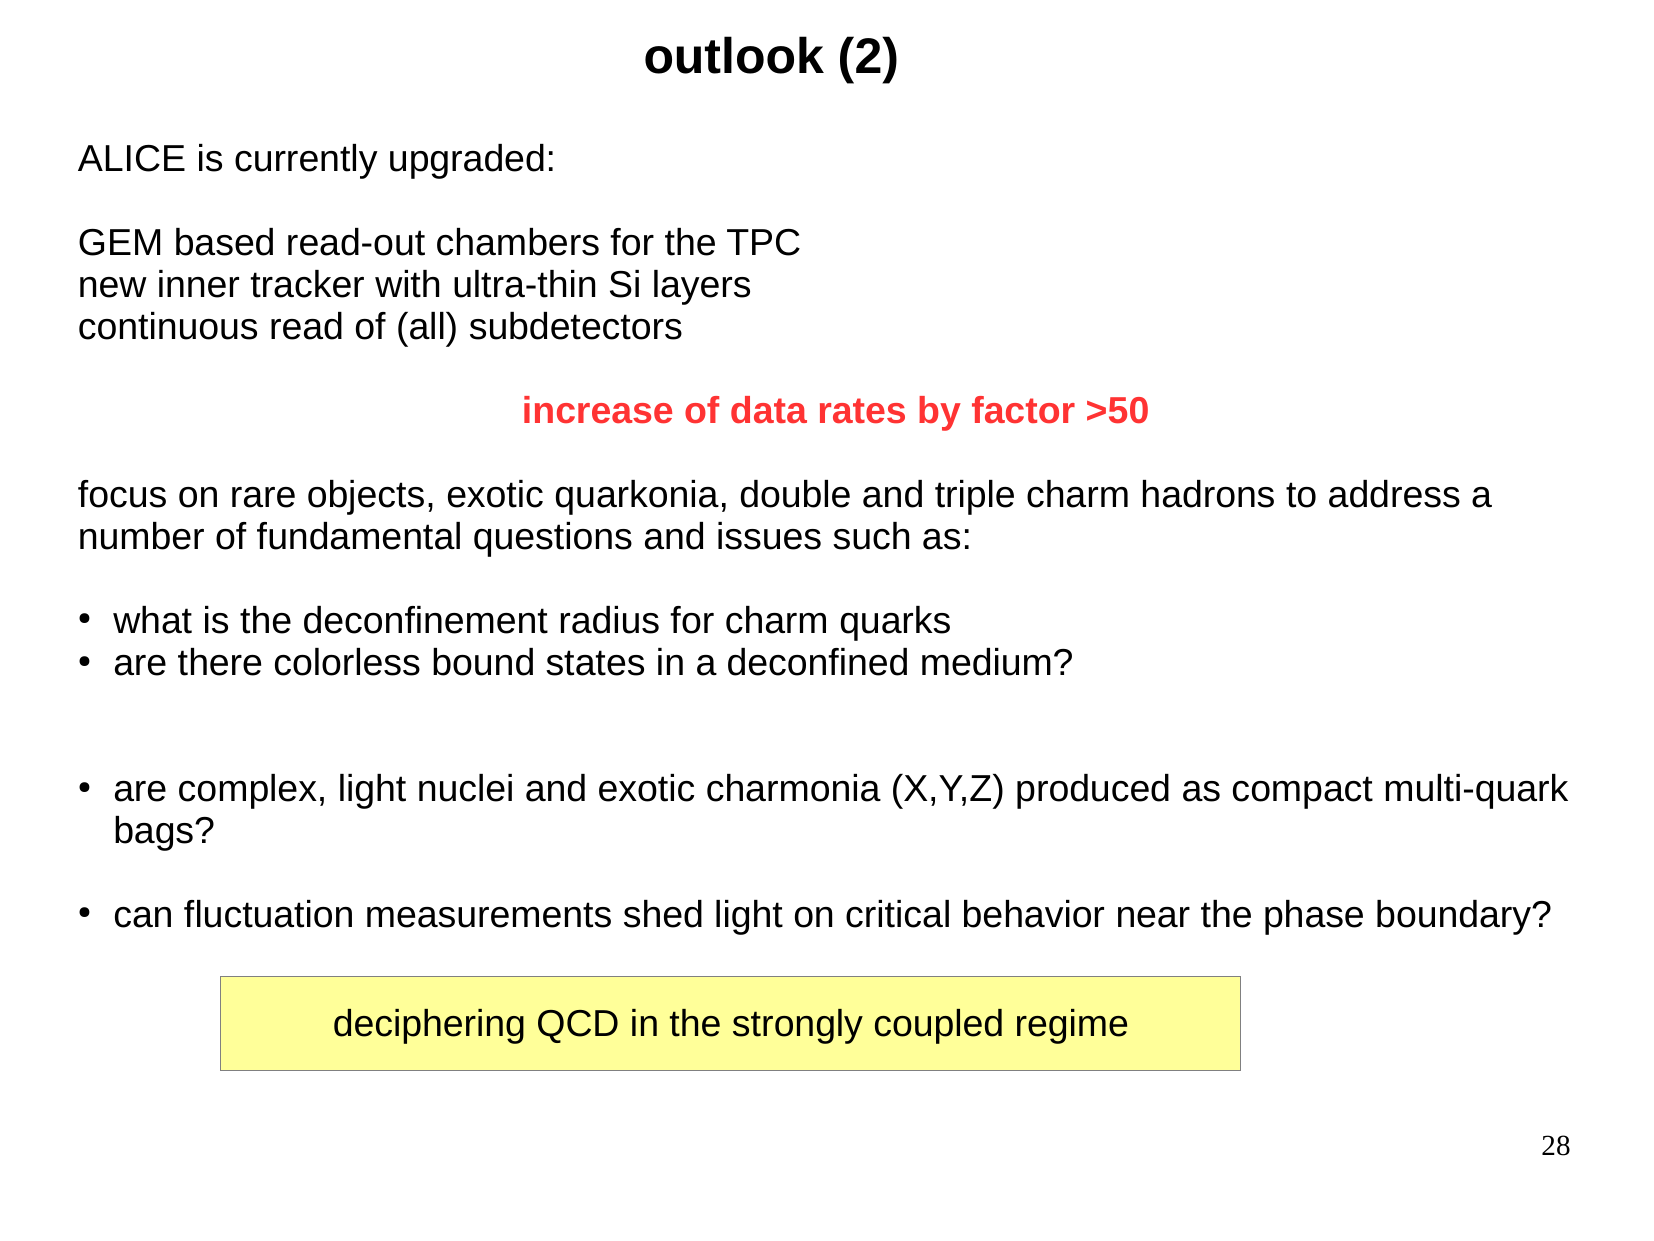

outlook (2)
ALICE is currently upgraded:
GEM based read-out chambers for the TPC
new inner tracker with ultra-thin Si layers
continuous read of (all) subdetectors
increase of data rates by factor >50
focus on rare objects, exotic quarkonia, double and triple charm hadrons to address a number of fundamental questions and issues such as:
what is the deconfinement radius for charm quarks
are there colorless bound states in a deconfined medium?
are complex, light nuclei and exotic charmonia (X,Y,Z) produced as compact multi-quark bags?
can fluctuation measurements shed light on critical behavior near the phase boundary?
deciphering QCD in the strongly coupled regime
28